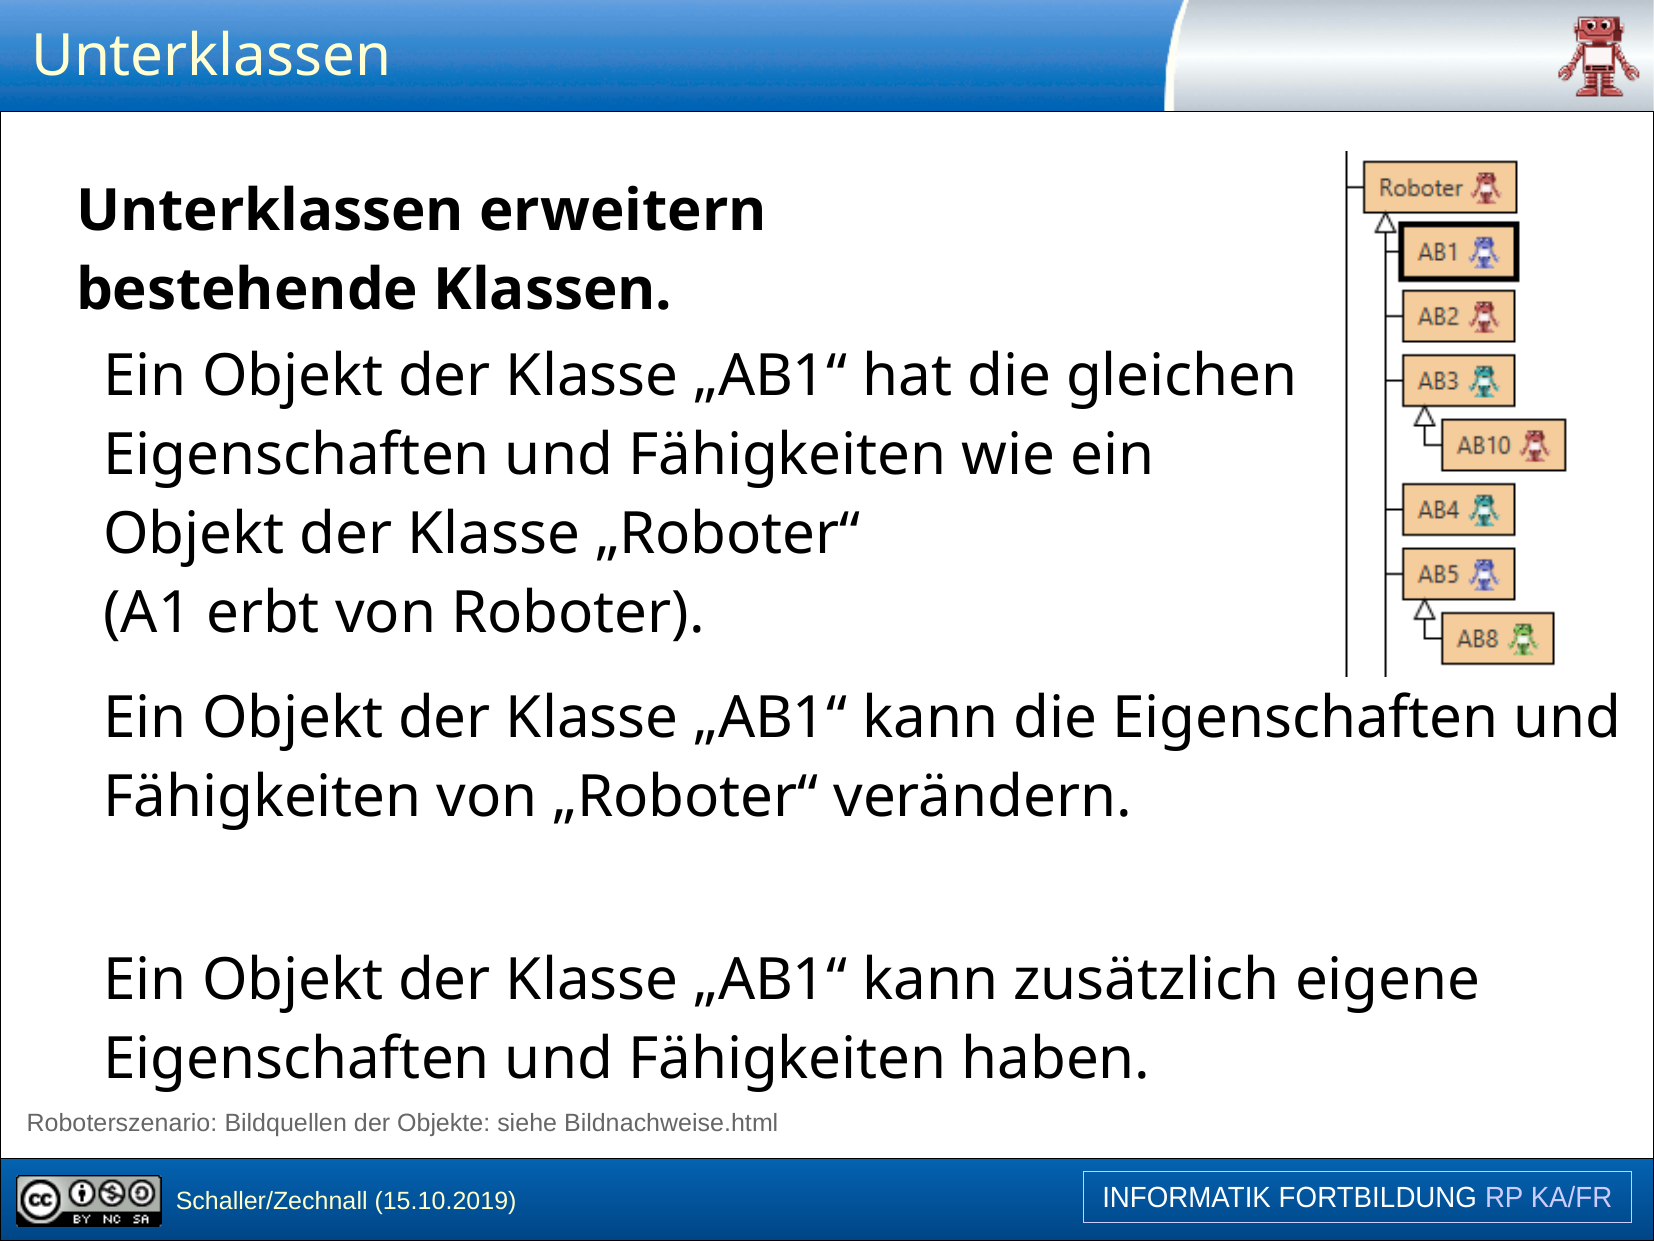

# Unterklassen
Unterklassen erweitern bestehende Klassen.
Ein Objekt der Klasse „AB1“ hat die gleichen Eigenschaften und Fähigkeiten wie ein Objekt der Klasse „Roboter“
(A1 erbt von Roboter).
Ein Objekt der Klasse „AB1“ kann die Eigenschaften und Fähigkeiten von „Roboter“ verändern.
Ein Objekt der Klasse „AB1“ kann zusätzlich eigene Eigenschaften und Fähigkeiten haben.
Roboterszenario: Bildquellen der Objekte: siehe Bildnachweise.html
9
23.04.2009